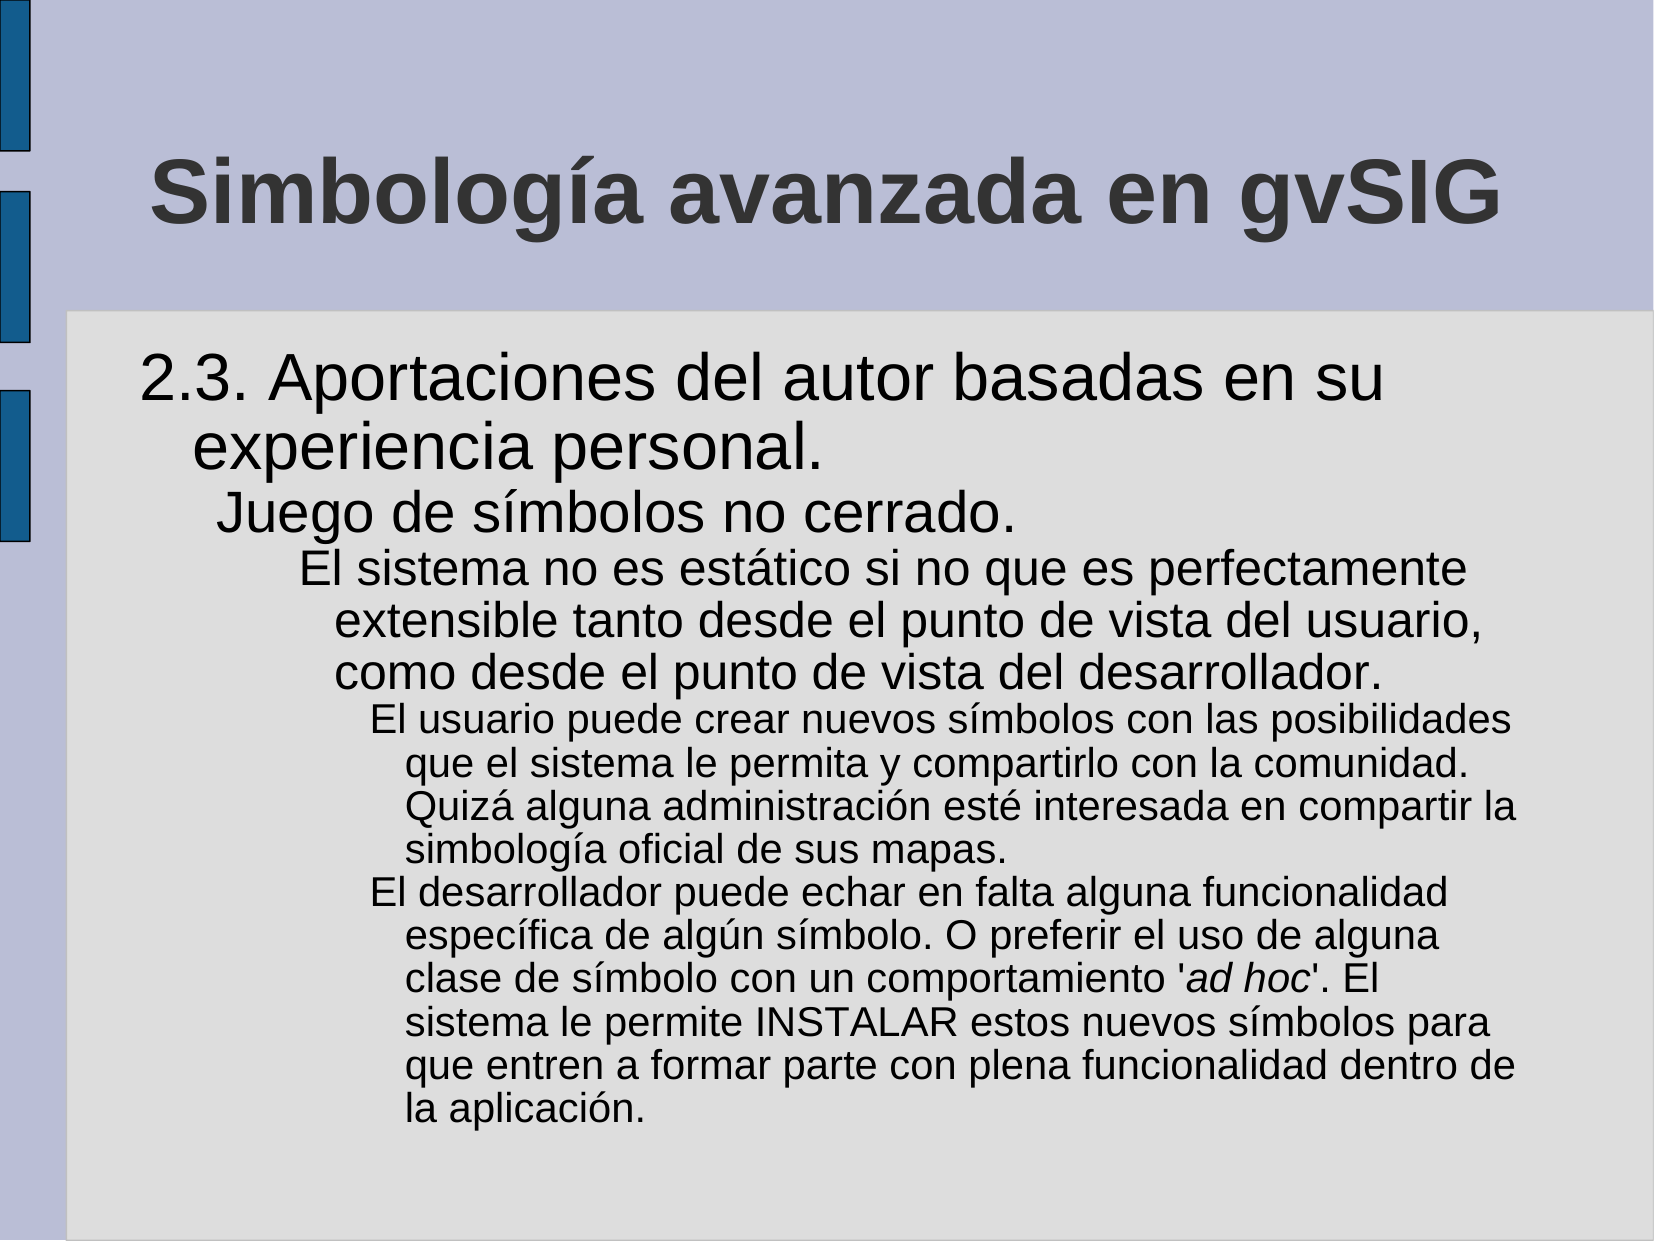

# Simbología avanzada en gvSIG
2.3. Aportaciones del autor basadas en su experiencia personal.
Juego de símbolos no cerrado.
El sistema no es estático si no que es perfectamente extensible tanto desde el punto de vista del usuario, como desde el punto de vista del desarrollador.
El usuario puede crear nuevos símbolos con las posibilidades que el sistema le permita y compartirlo con la comunidad. Quizá alguna administración esté interesada en compartir la simbología oficial de sus mapas.
El desarrollador puede echar en falta alguna funcionalidad específica de algún símbolo. O preferir el uso de alguna clase de símbolo con un comportamiento 'ad hoc'. El sistema le permite INSTALAR estos nuevos símbolos para que entren a formar parte con plena funcionalidad dentro de la aplicación.